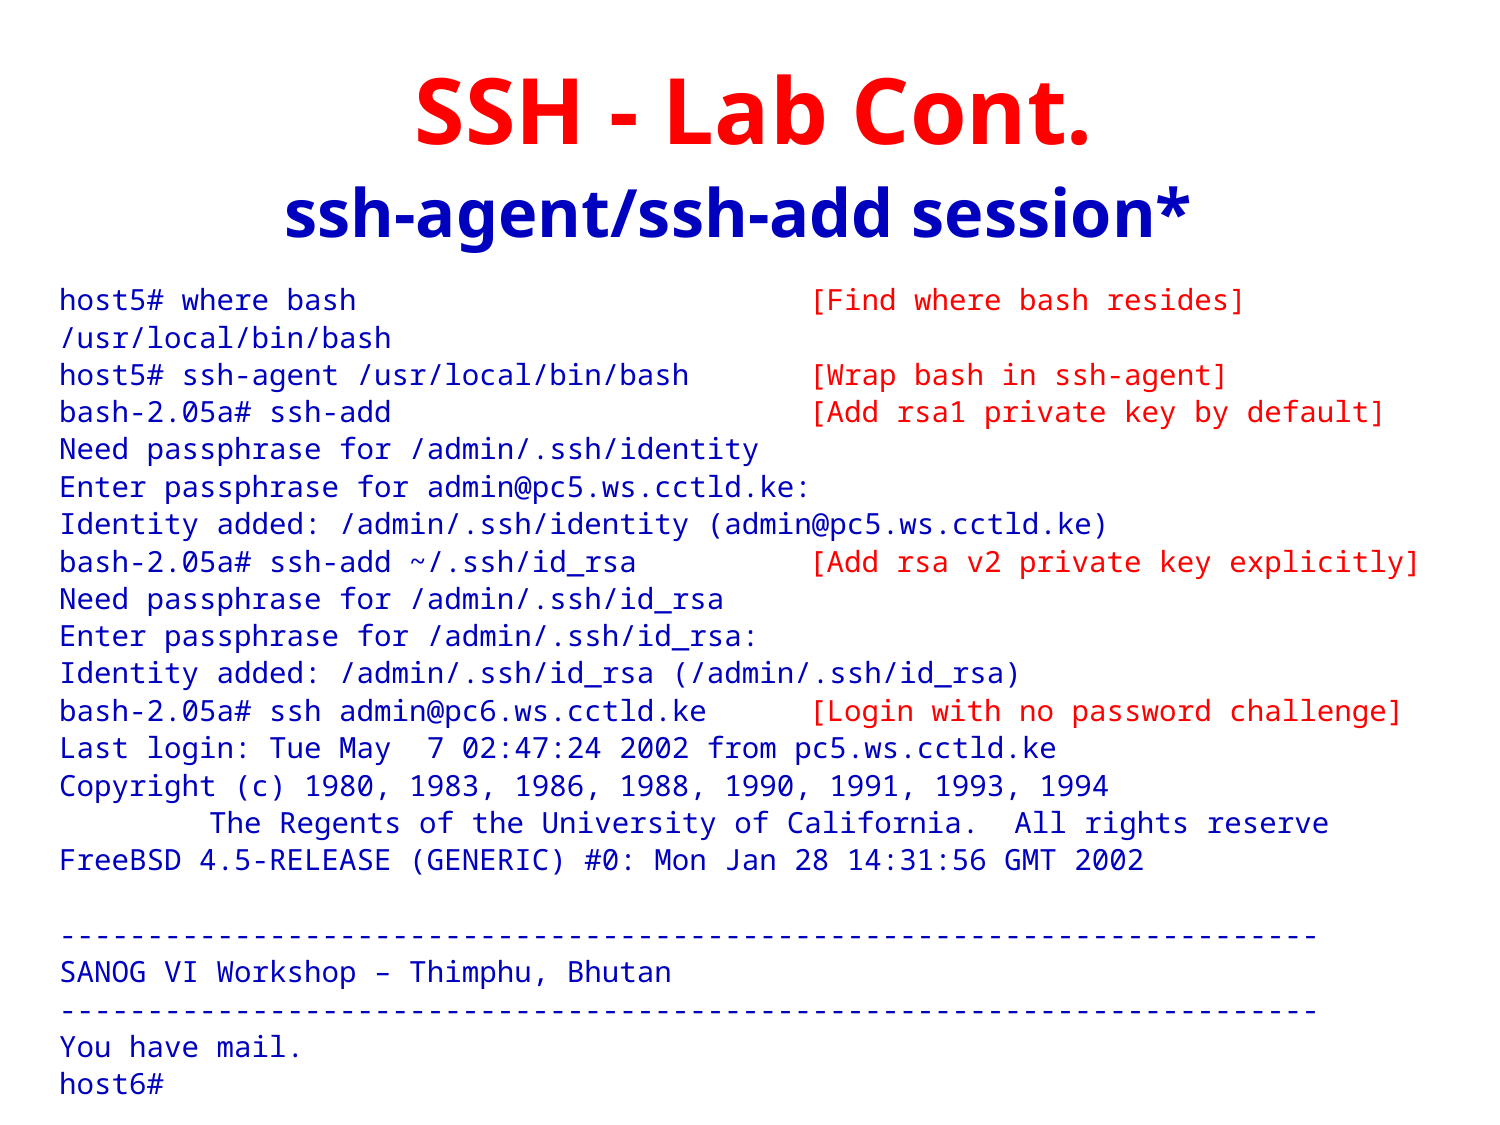

SSH - Lab Cont.
# ssh-agent/ssh-add session*
host5# where bash				[Find where bash resides]
/usr/local/bin/bash
host5# ssh-agent /usr/local/bin/bash	[Wrap bash in ssh-agent]
bash-2.05a# ssh-add			[Add rsa1 private key by default]
Need passphrase for /admin/.ssh/identity
Enter passphrase for admin@pc5.ws.cctld.ke:
Identity added: /admin/.ssh/identity (admin@pc5.ws.cctld.ke)
bash-2.05a# ssh-add ~/.ssh/id_rsa		[Add rsa v2 private key explicitly]
Need passphrase for /admin/.ssh/id_rsa
Enter passphrase for /admin/.ssh/id_rsa:
Identity added: /admin/.ssh/id_rsa (/admin/.ssh/id_rsa)
bash-2.05a# ssh admin@pc6.ws.cctld.ke	[Login with no password challenge]
Last login: Tue May 7 02:47:24 2002 from pc5.ws.cctld.ke
Copyright (c) 1980, 1983, 1986, 1988, 1990, 1991, 1993, 1994
	The Regents of the University of California. All rights reserve
FreeBSD 4.5-RELEASE (GENERIC) #0: Mon Jan 28 14:31:56 GMT 2002
------------------------------------------------------------------------
SANOG VI Workshop – Thimphu, Bhutan
------------------------------------------------------------------------
You have mail.
host6#
*Still relevant, but example is from May 2002 using SSH Version 3.1.